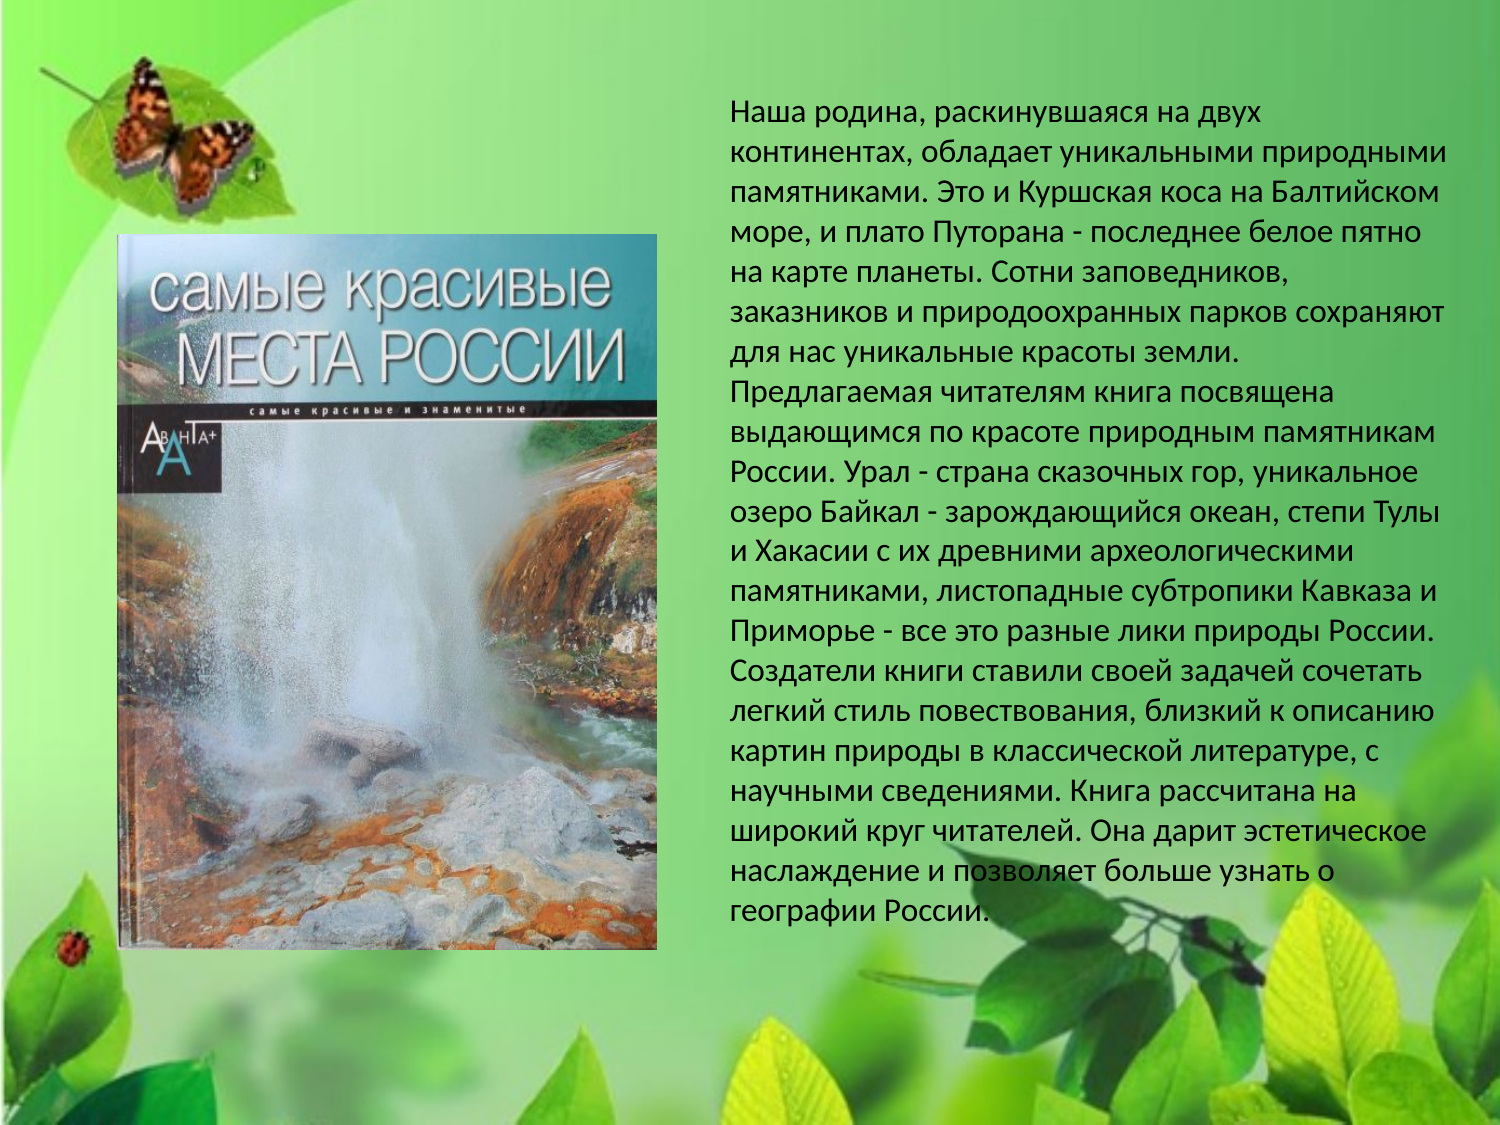

Наша родина, раскинувшаяся на двух континентах, обладает уникальными природными памятниками. Это и Куршская коса на Балтийском море, и плато Путорана - последнее белое пятно на карте планеты. Сотни заповедников, заказников и природоохранных парков сохраняют для нас уникальные красоты земли. Предлагаемая читателям книга посвящена выдающимся по красоте природным памятникам России. Урал - страна сказочных гор, уникальное озеро Байкал - зарождающийся океан, степи Тулы и Хакасии с их древними археологическими памятниками, листопадные субтропики Кавказа и Приморье - все это разные лики природы России. Создатели книги ставили своей задачей сочетать легкий стиль повествования, близкий к описанию картин природы в классической литературе, с научными сведениями. Книга рассчитана на широкий круг читателей. Она дарит эстетическое наслаждение и позволяет больше узнать о географии России.